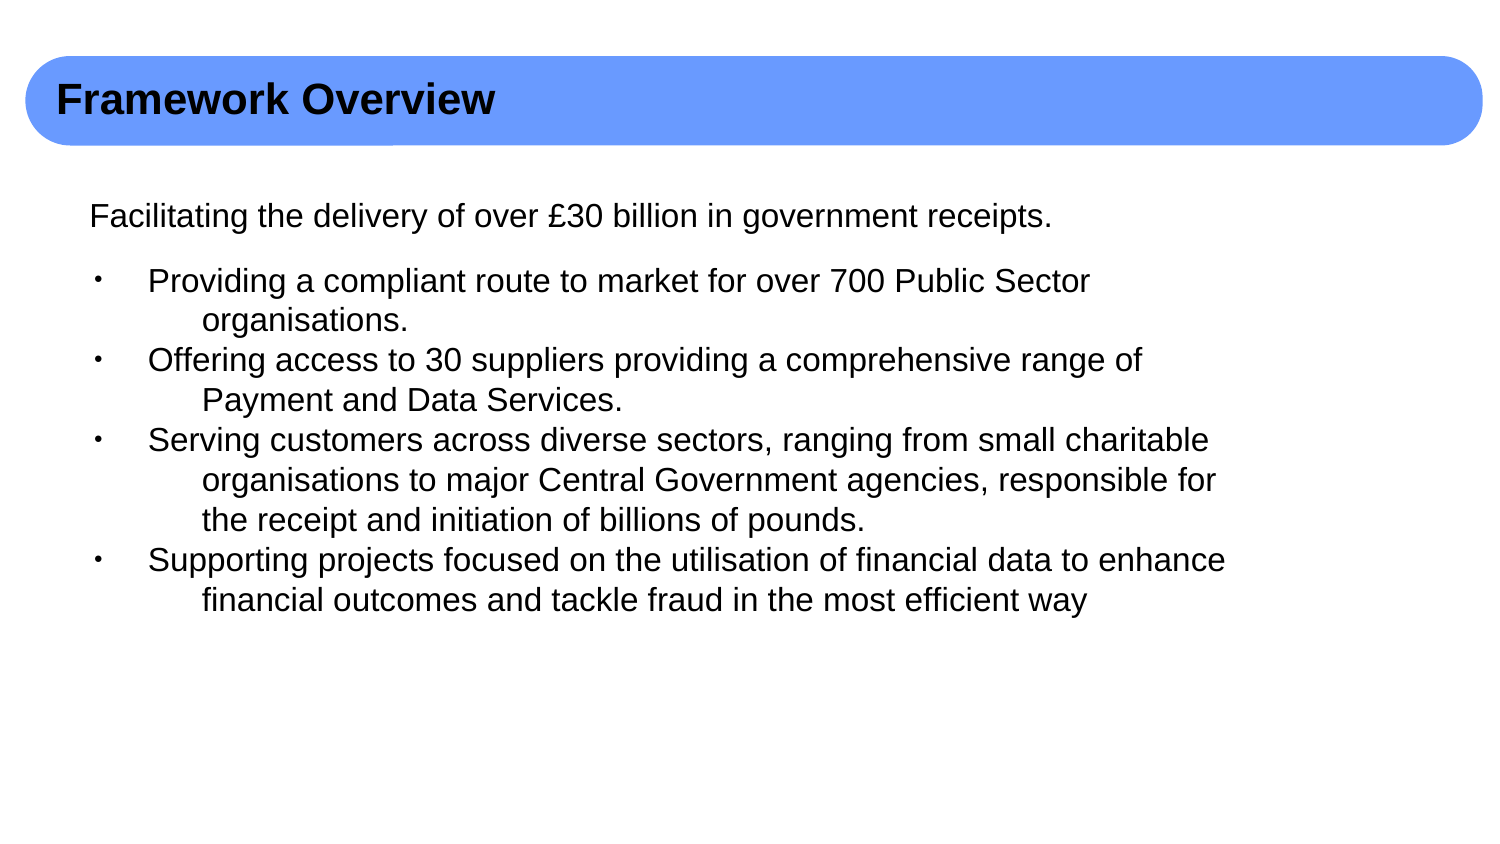

Framework Overview
# Facilitating the delivery of over £30 billion in government receipts.
Providing a compliant route to market for over 700 Public Sector organisations.
Offering access to 30 suppliers providing a comprehensive range of Payment and Data Services.
Serving customers across diverse sectors, ranging from small charitable organisations to major Central Government agencies, responsible for the receipt and initiation of billions of pounds.
Supporting projects focused on the utilisation of financial data to enhance financial outcomes and tackle fraud in the most efficient way